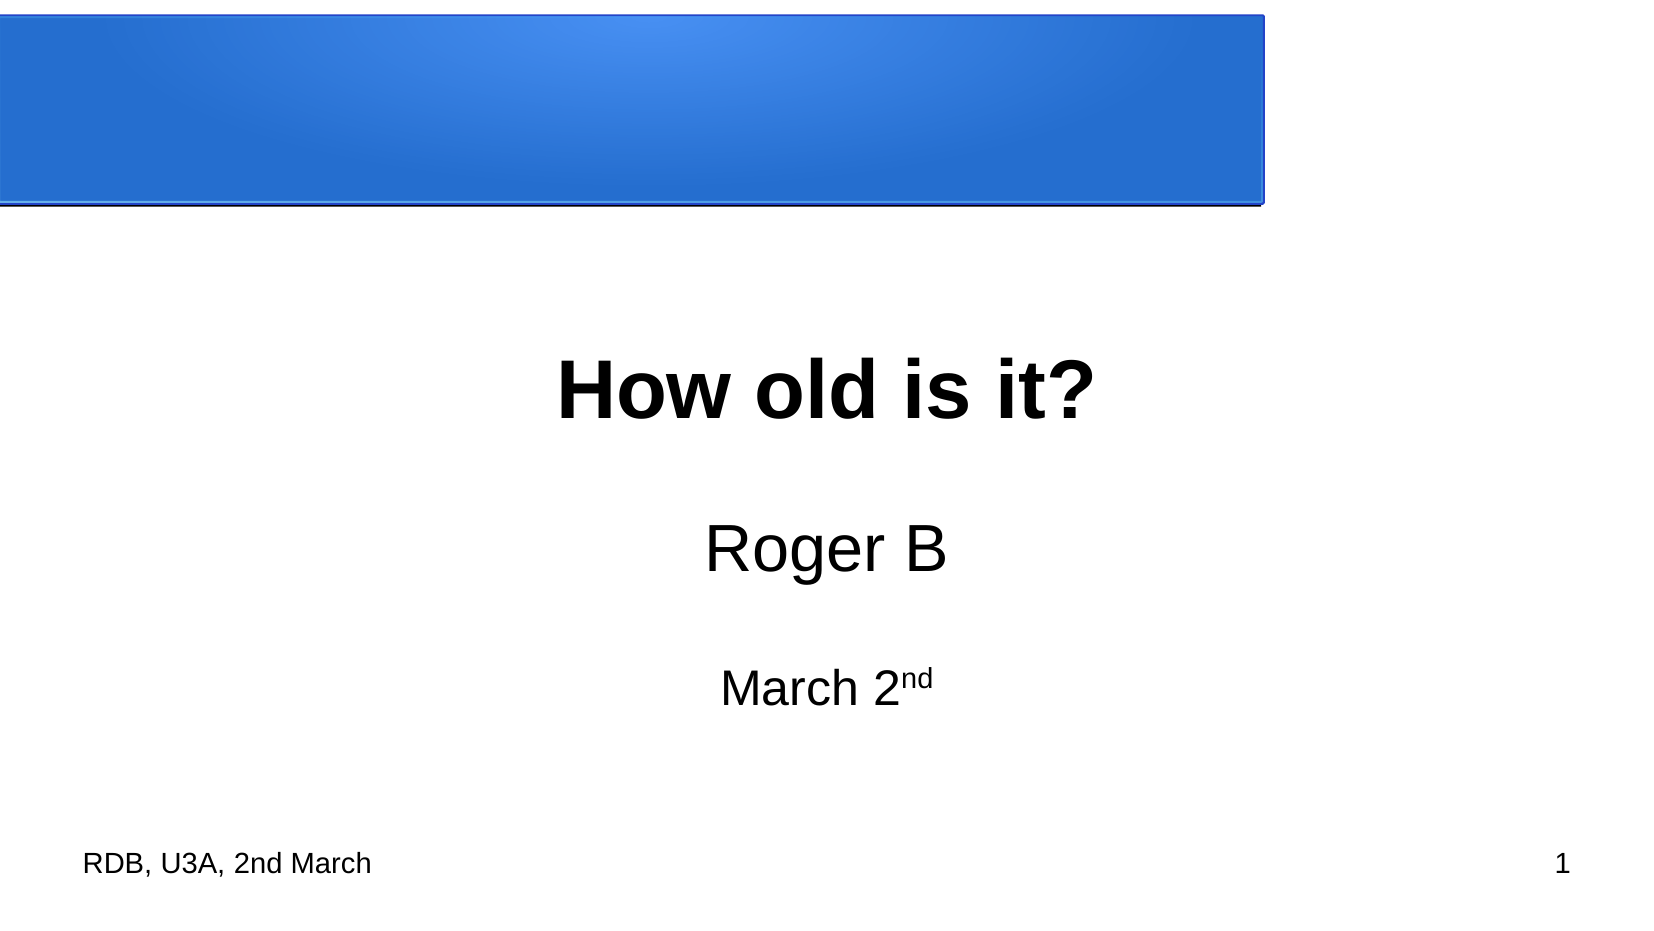

#
How old is it?
Roger B
March 2nd
RDB, U3A, 2nd March
1